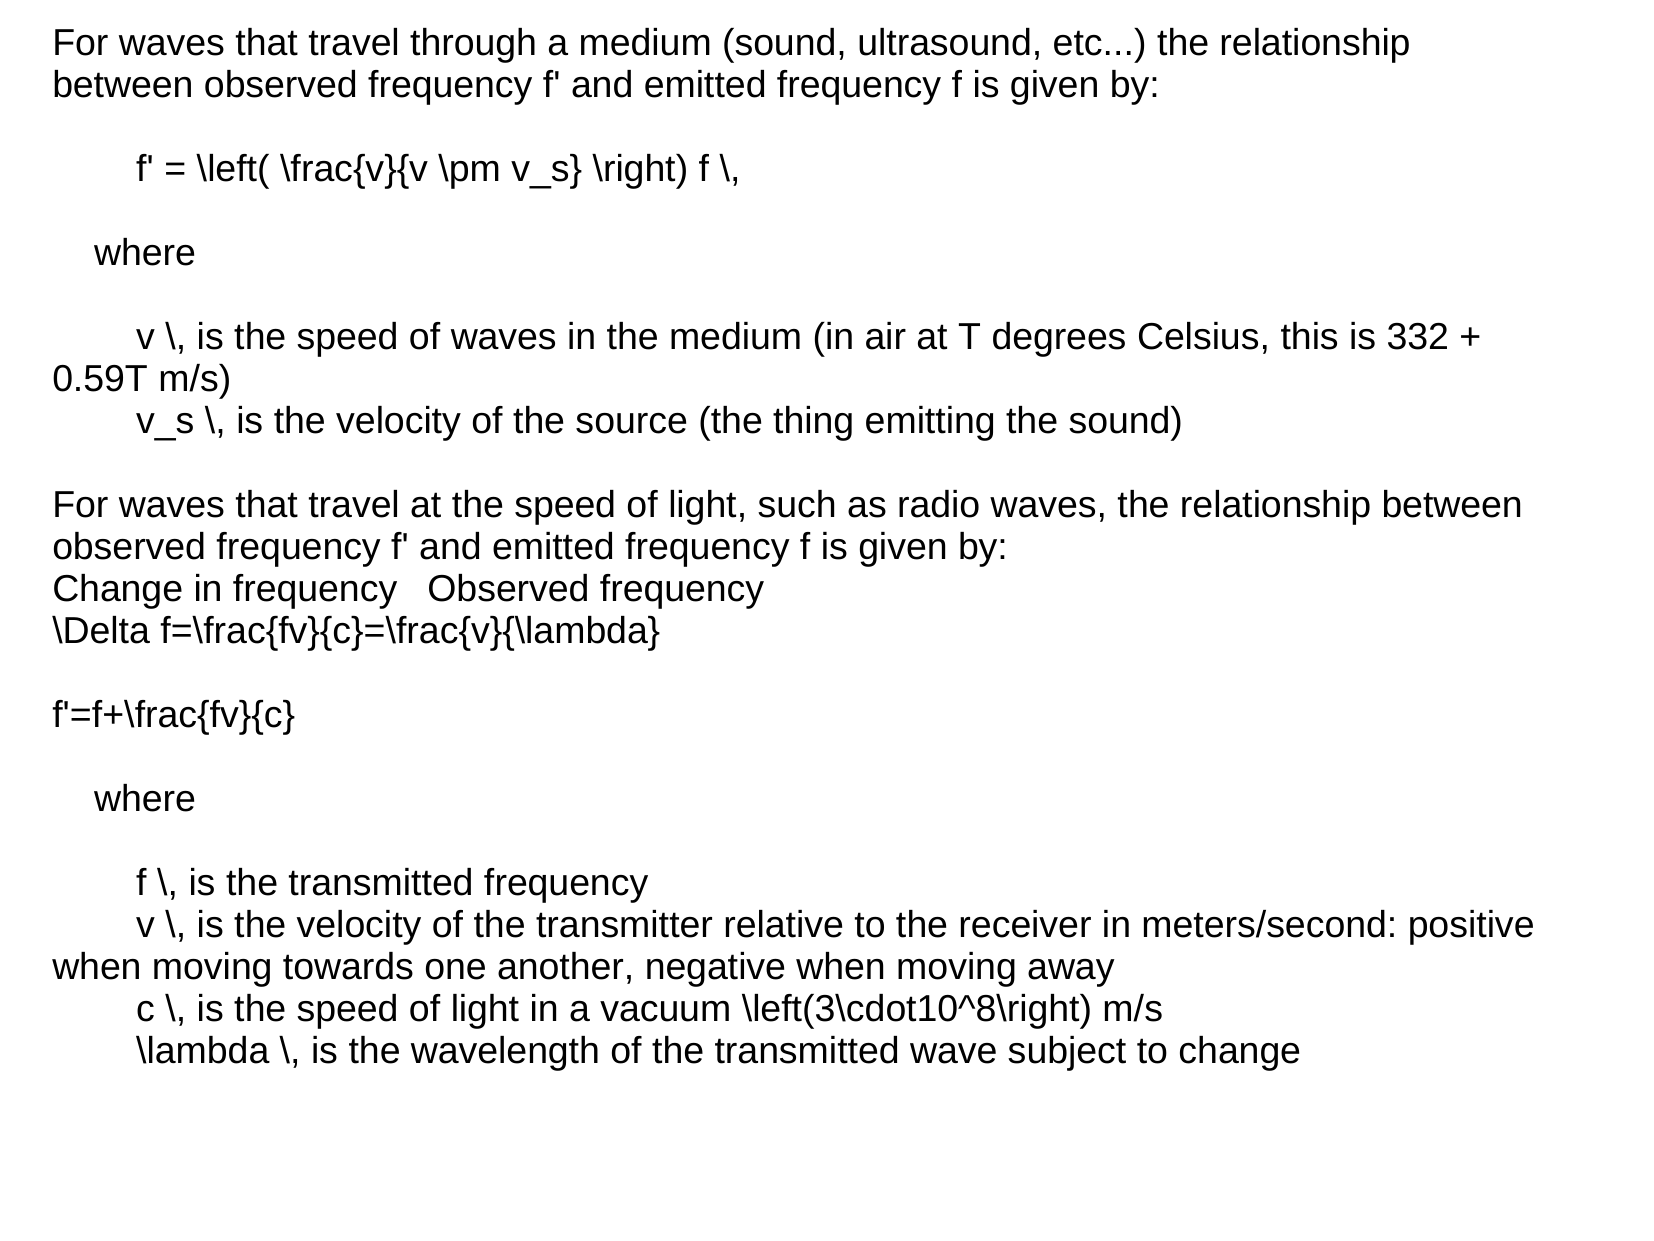

For waves that travel through a medium (sound, ultrasound, etc...) the relationship between observed frequency f' and emitted frequency f is given by:
 f' = \left( \frac{v}{v \pm v_s} \right) f \,
 where
 v \, is the speed of waves in the medium (in air at T degrees Celsius, this is 332 + 0.59T m/s)
 v_s \, is the velocity of the source (the thing emitting the sound)
For waves that travel at the speed of light, such as radio waves, the relationship between observed frequency f' and emitted frequency f is given by:
Change in frequency 	Observed frequency
\Delta f=\frac{fv}{c}=\frac{v}{\lambda}
f'=f+\frac{fv}{c}
 where
 f \, is the transmitted frequency
 v \, is the velocity of the transmitter relative to the receiver in meters/second: positive when moving towards one another, negative when moving away
 c \, is the speed of light in a vacuum \left(3\cdot10^8\right) m/s
 \lambda \, is the wavelength of the transmitted wave subject to change